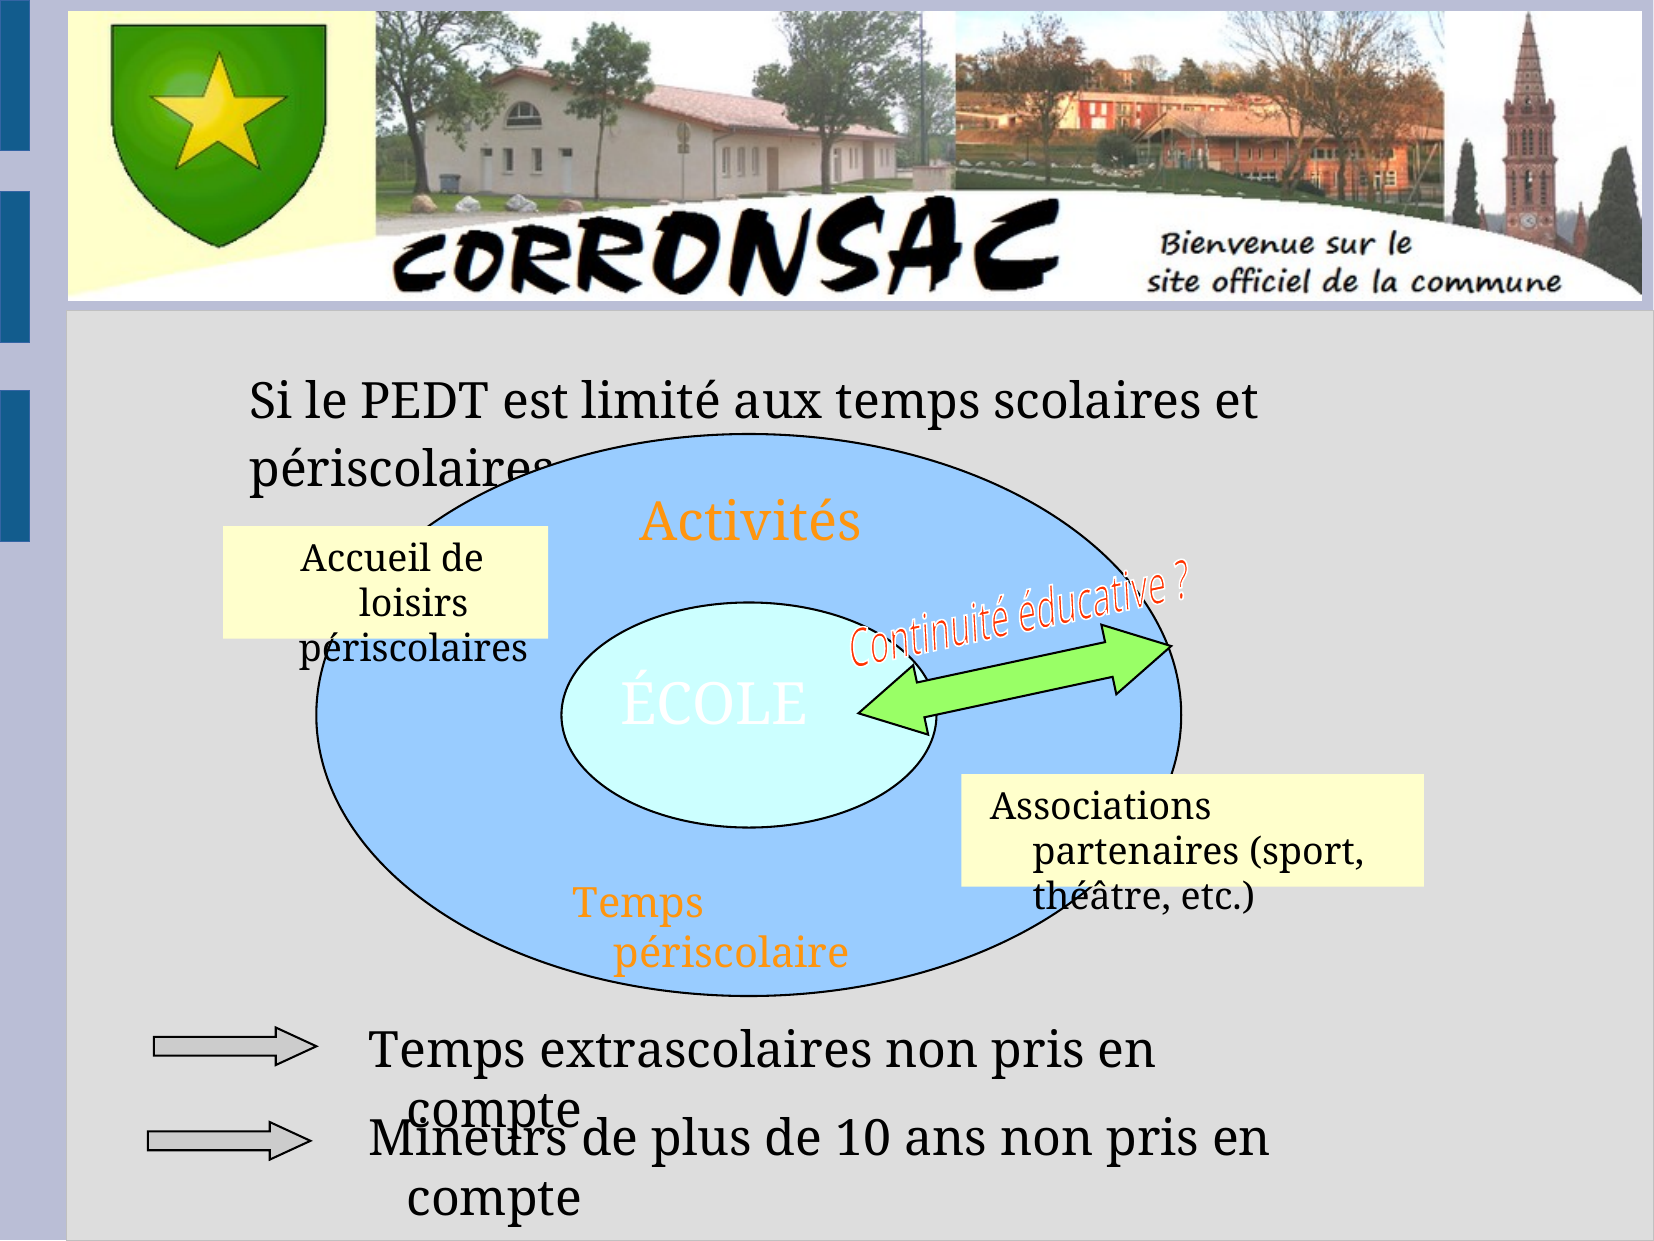

# La situation actuelle
Si le PEDT est limité aux temps scolaires et périscolaires
Activités
Accueil de loisirs périscolaires
Continuité éducative ?
ÉCOLE
Associations partenaires (sport, théâtre, etc.)
Temps périscolaire
Temps extrascolaires non pris en compte
Mineurs de plus de 10 ans non pris en compte